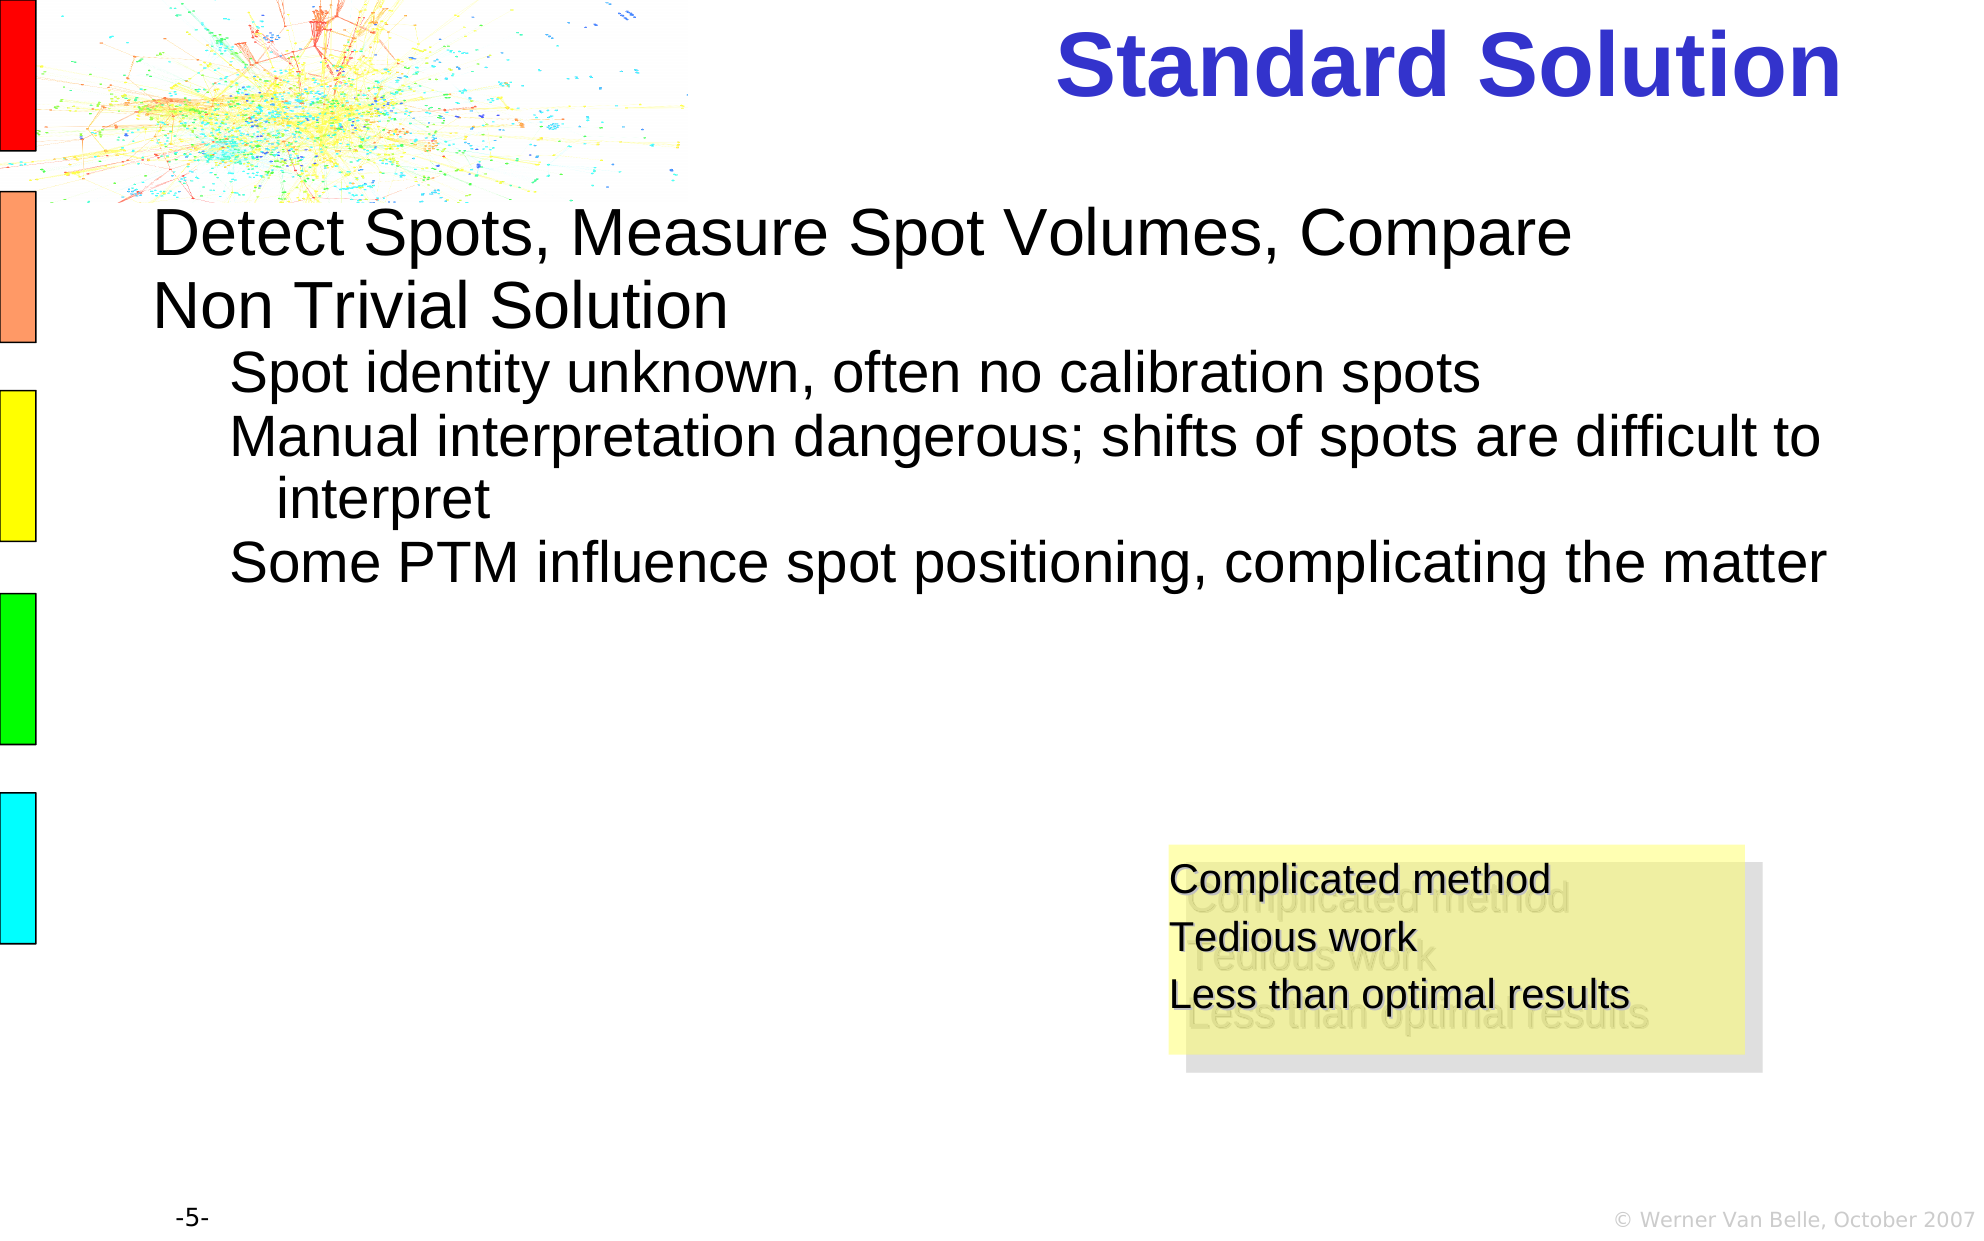

# Standard Solution
Detect Spots, Measure Spot Volumes, Compare
Non Trivial Solution
Spot identity unknown, often no calibration spots
Manual interpretation dangerous; shifts of spots are difficult to interpret
Some PTM influence spot positioning, complicating the matter
Complicated method
Tedious work
Less than optimal results